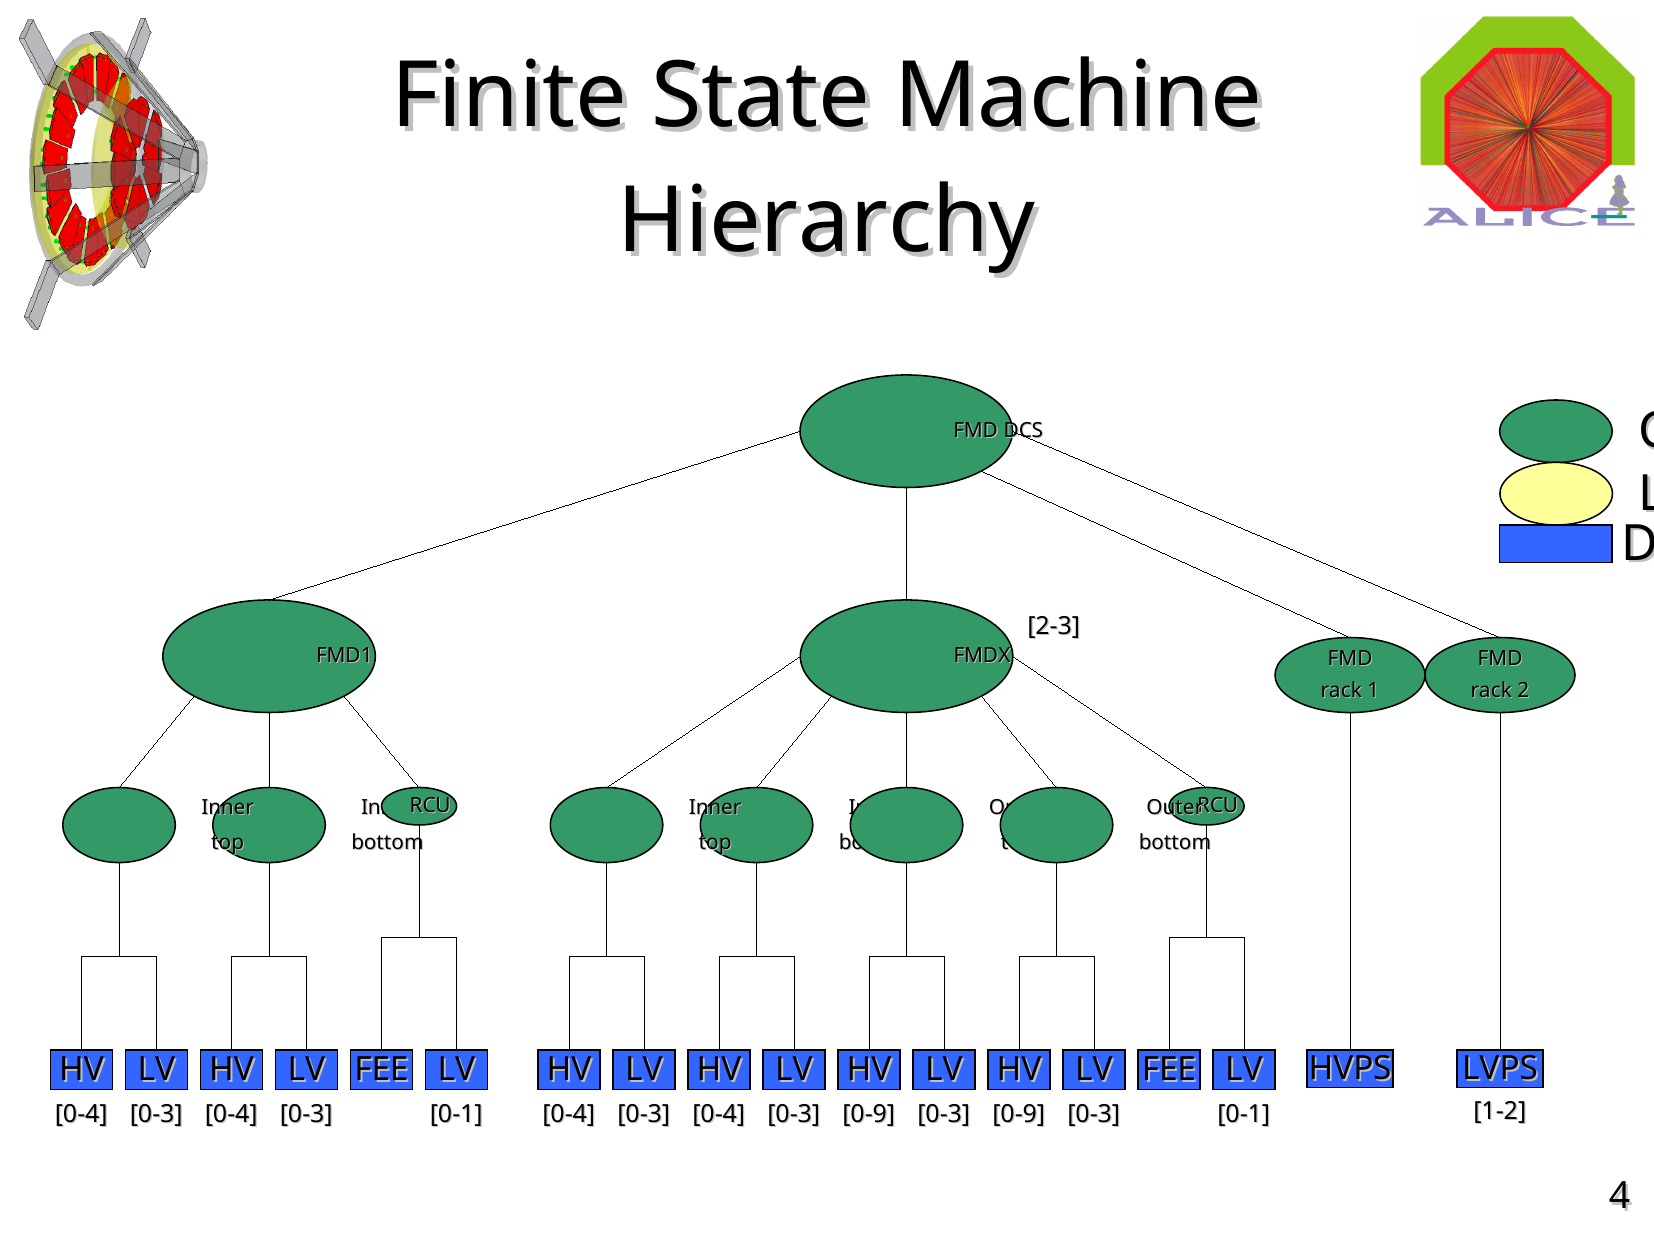

# Finite State Machine Hierarchy
FMD DCS
CU
LU
DU
FMD1
Inner
top
HV
[0-4]
LV
[0-3]
Inner
bottom
HV
[0-4]
LV
[0-3]
RCU
FEE
LV
[0-1]
FMDX
[2-3]
Inner
top
HV
[0-4]
LV
[0-3]
Inner
bottom
HV
[0-4]
LV
[0-3]
Outer
top
HV
[0-9]
LV
[0-3]
Outer
bottom
HV
[0-9]
LV
[0-3]
RCU
FEE
LV
[0-1]
FMD
rack 1
FMD
rack 2
HVPS
LVPS
[1-2]